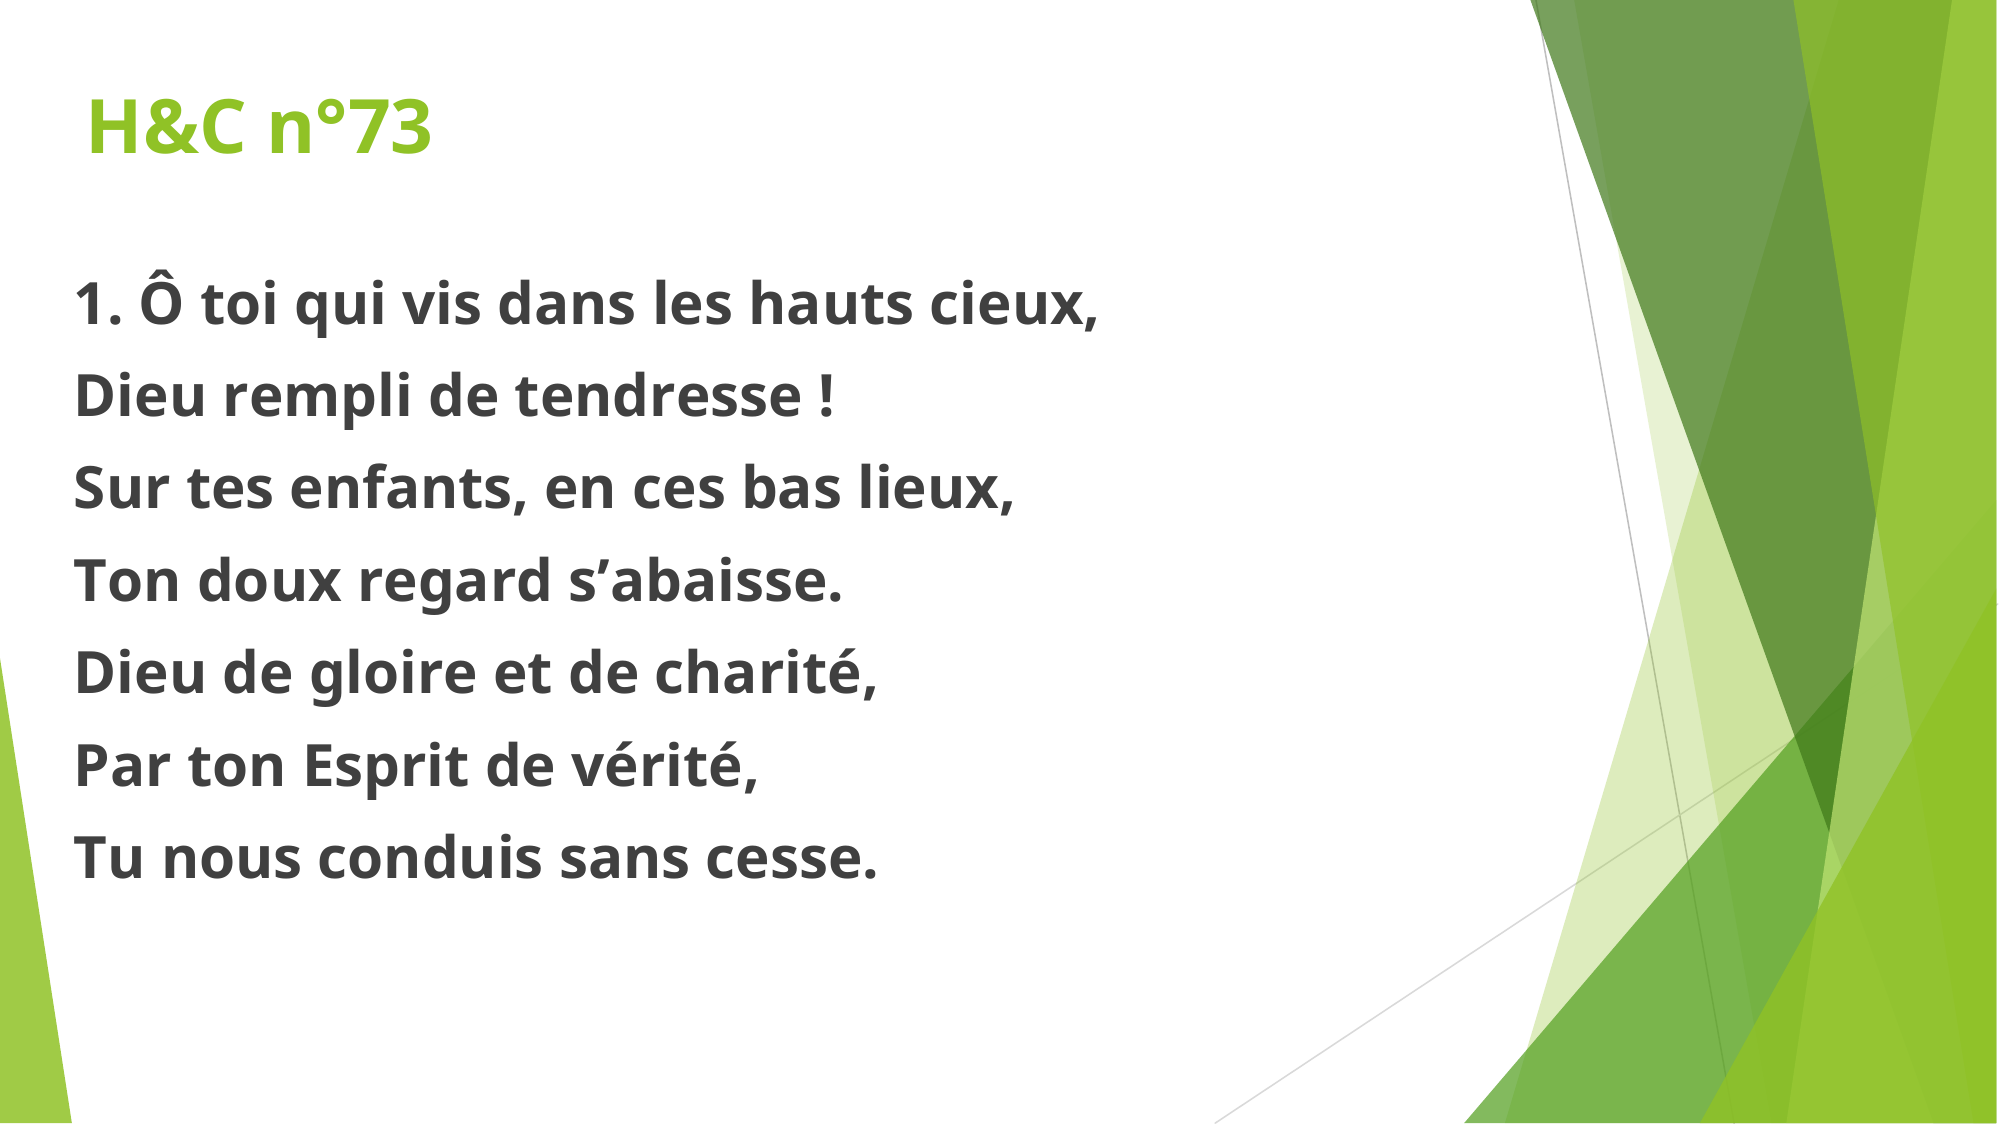

H&C n°73
1. Ô toi qui vis dans les hauts cieux,
Dieu rempli de tendresse !
Sur tes enfants, en ces bas lieux,
Ton doux regard s’abaisse.
Dieu de gloire et de charité,
Par ton Esprit de vérité,
Tu nous conduis sans cesse.